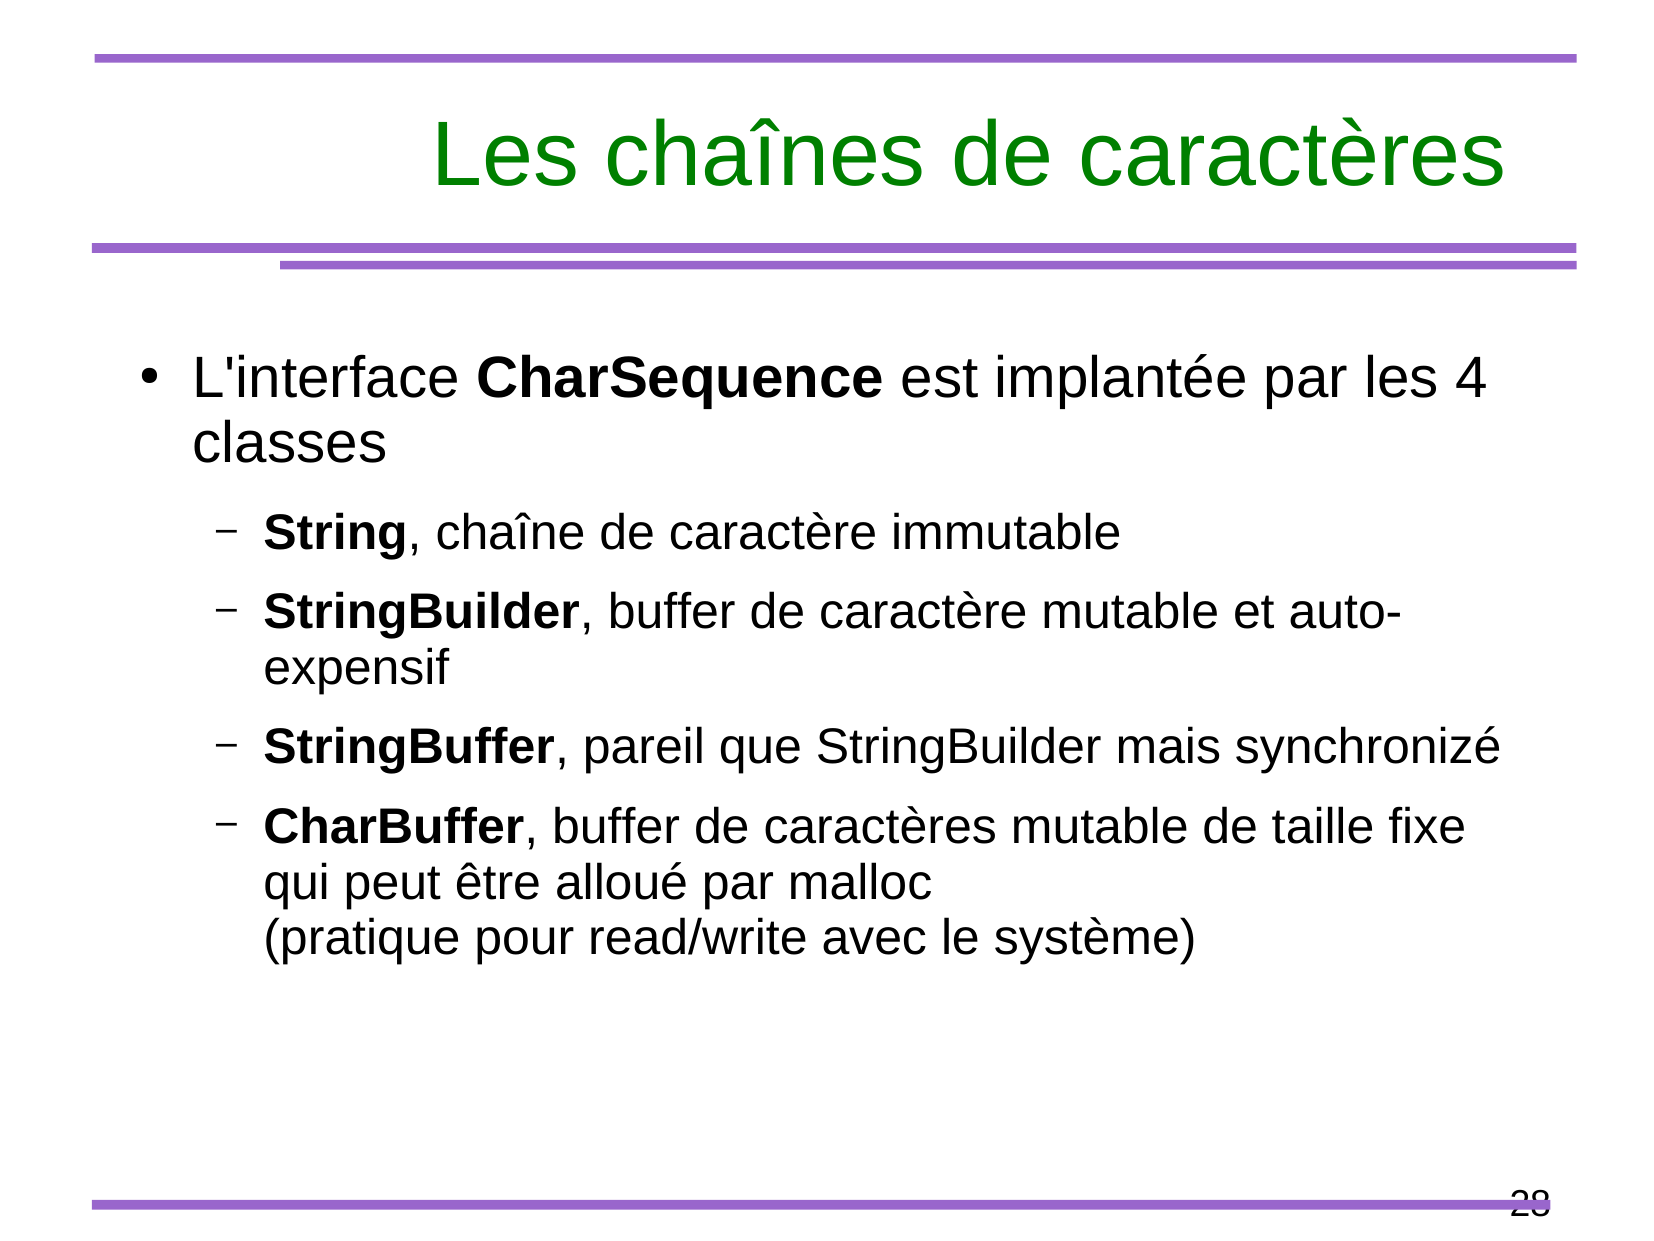

# Les chaînes de caractères
L'interface CharSequence est implantée par les 4 classes
String, chaîne de caractère immutable
StringBuilder, buffer de caractère mutable et auto-expensif
StringBuffer, pareil que StringBuilder mais synchronizé
CharBuffer, buffer de caractères mutable de taille fixe qui peut être alloué par malloc
(pratique pour read/write avec le système)